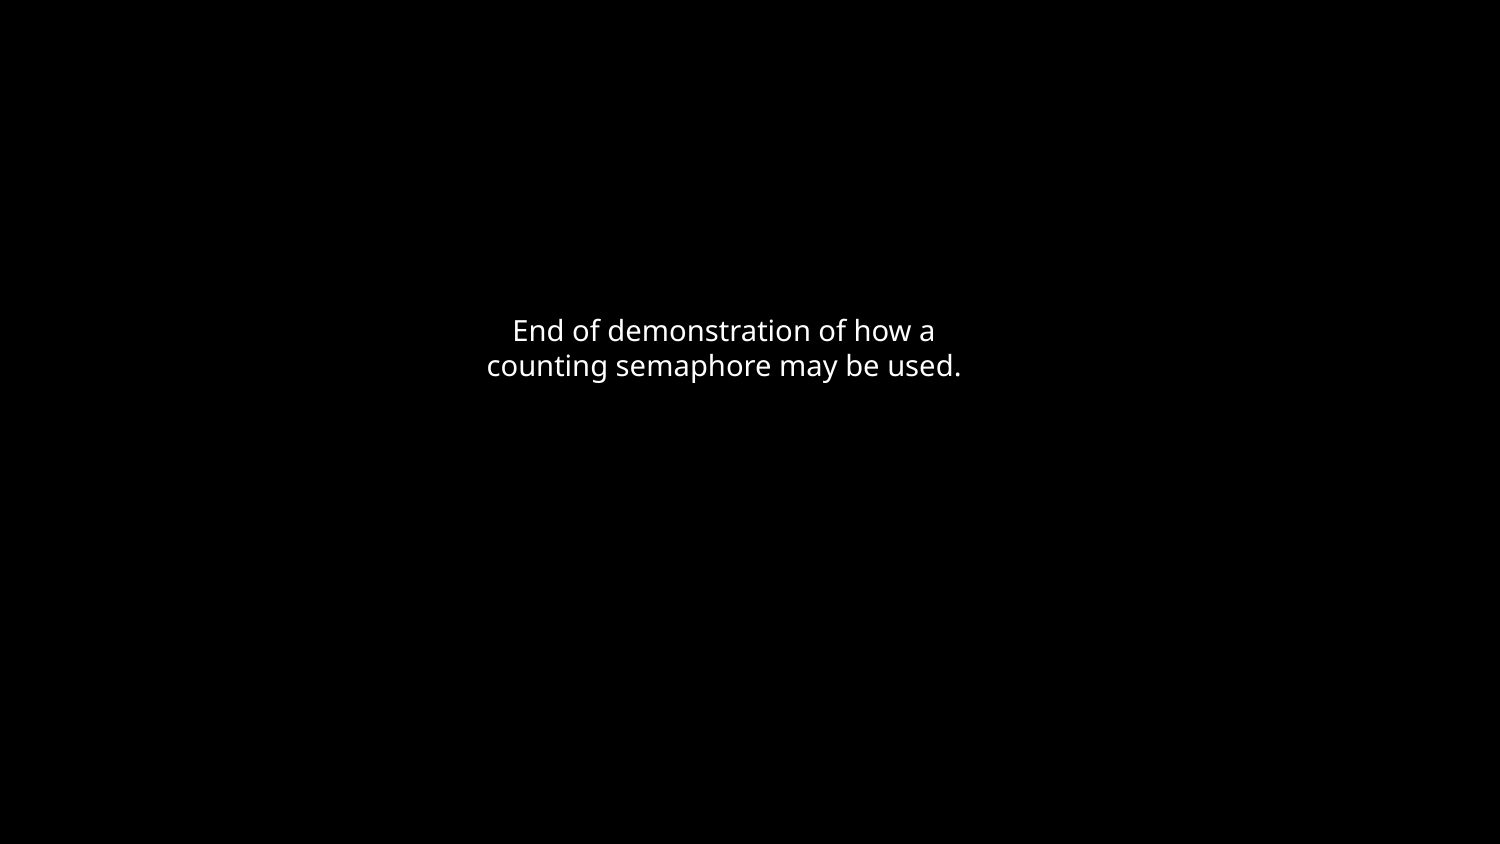

End of demonstration of how a
counting semaphore may be used.